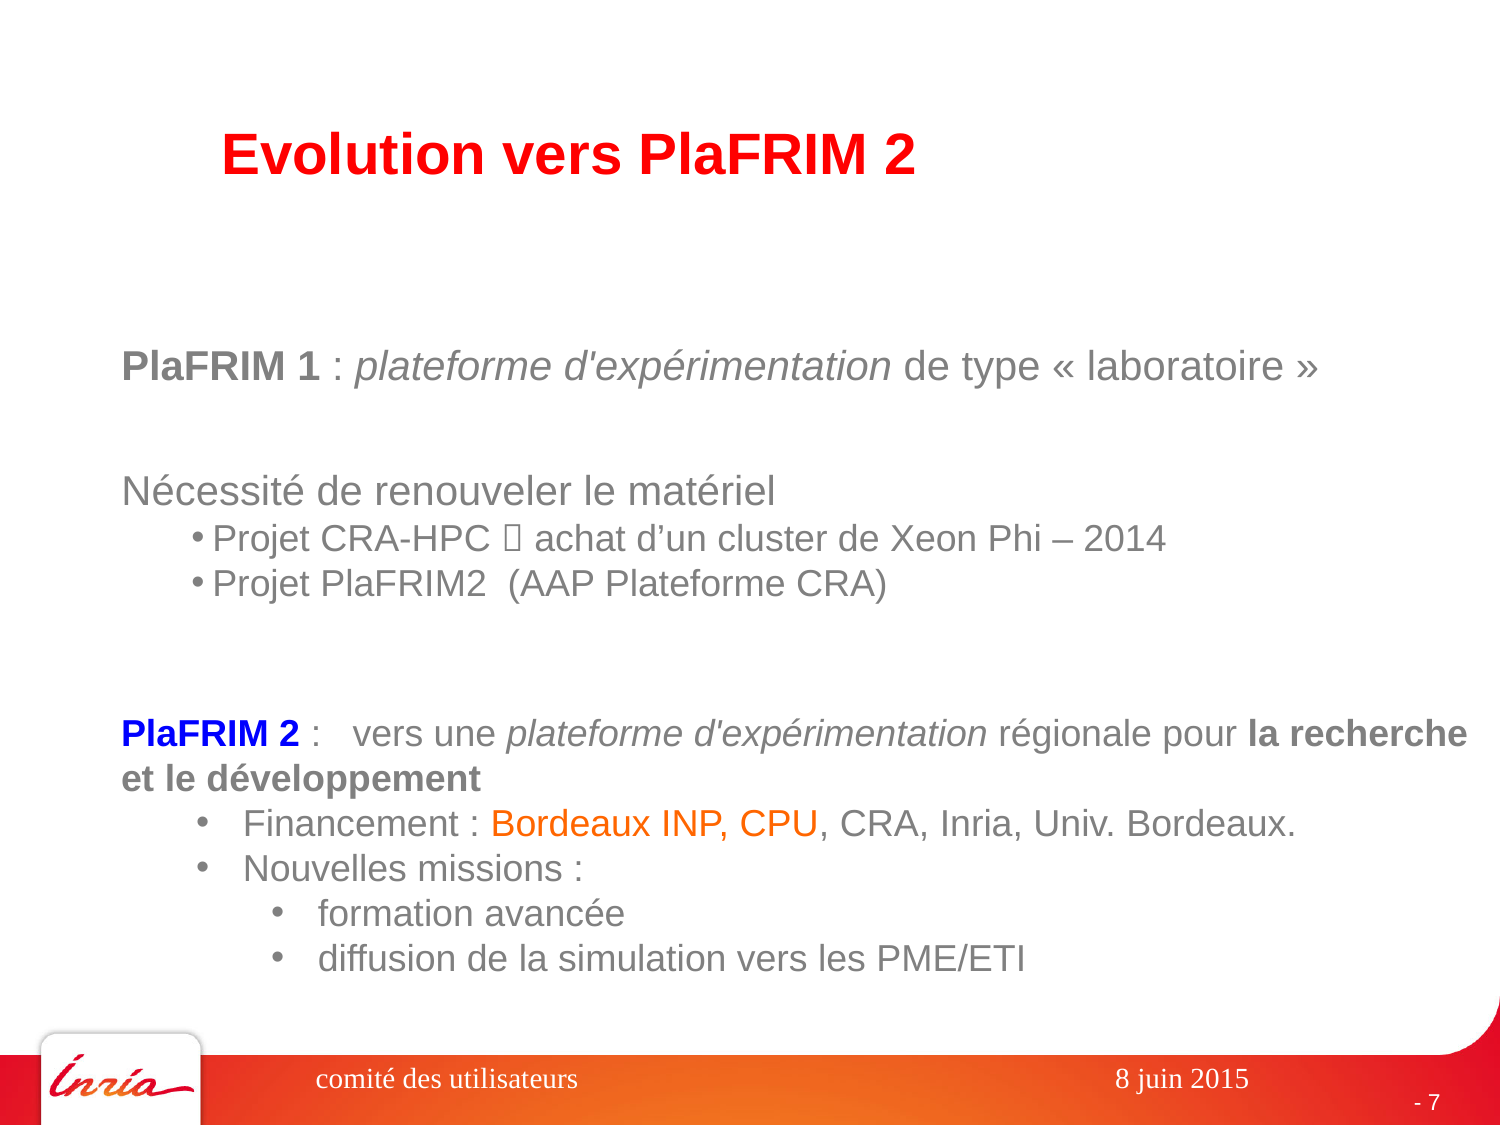

# Evolution vers PlaFRIM 2
PlaFRIM 1 : plateforme d'expérimentation de type « laboratoire »
Nécessité de renouveler le matériel
Projet CRA-HPC  achat d’un cluster de Xeon Phi – 2014
Projet PlaFRIM2 (AAP Plateforme CRA)
PlaFRIM 2 : vers une plateforme d'expérimentation régionale pour la recherche et le développement
Financement : Bordeaux INP, CPU, CRA, Inria, Univ. Bordeaux.
Nouvelles missions :
formation avancée
diffusion de la simulation vers les PME/ETI
comité des utilisateurs
8 juin 2015
7